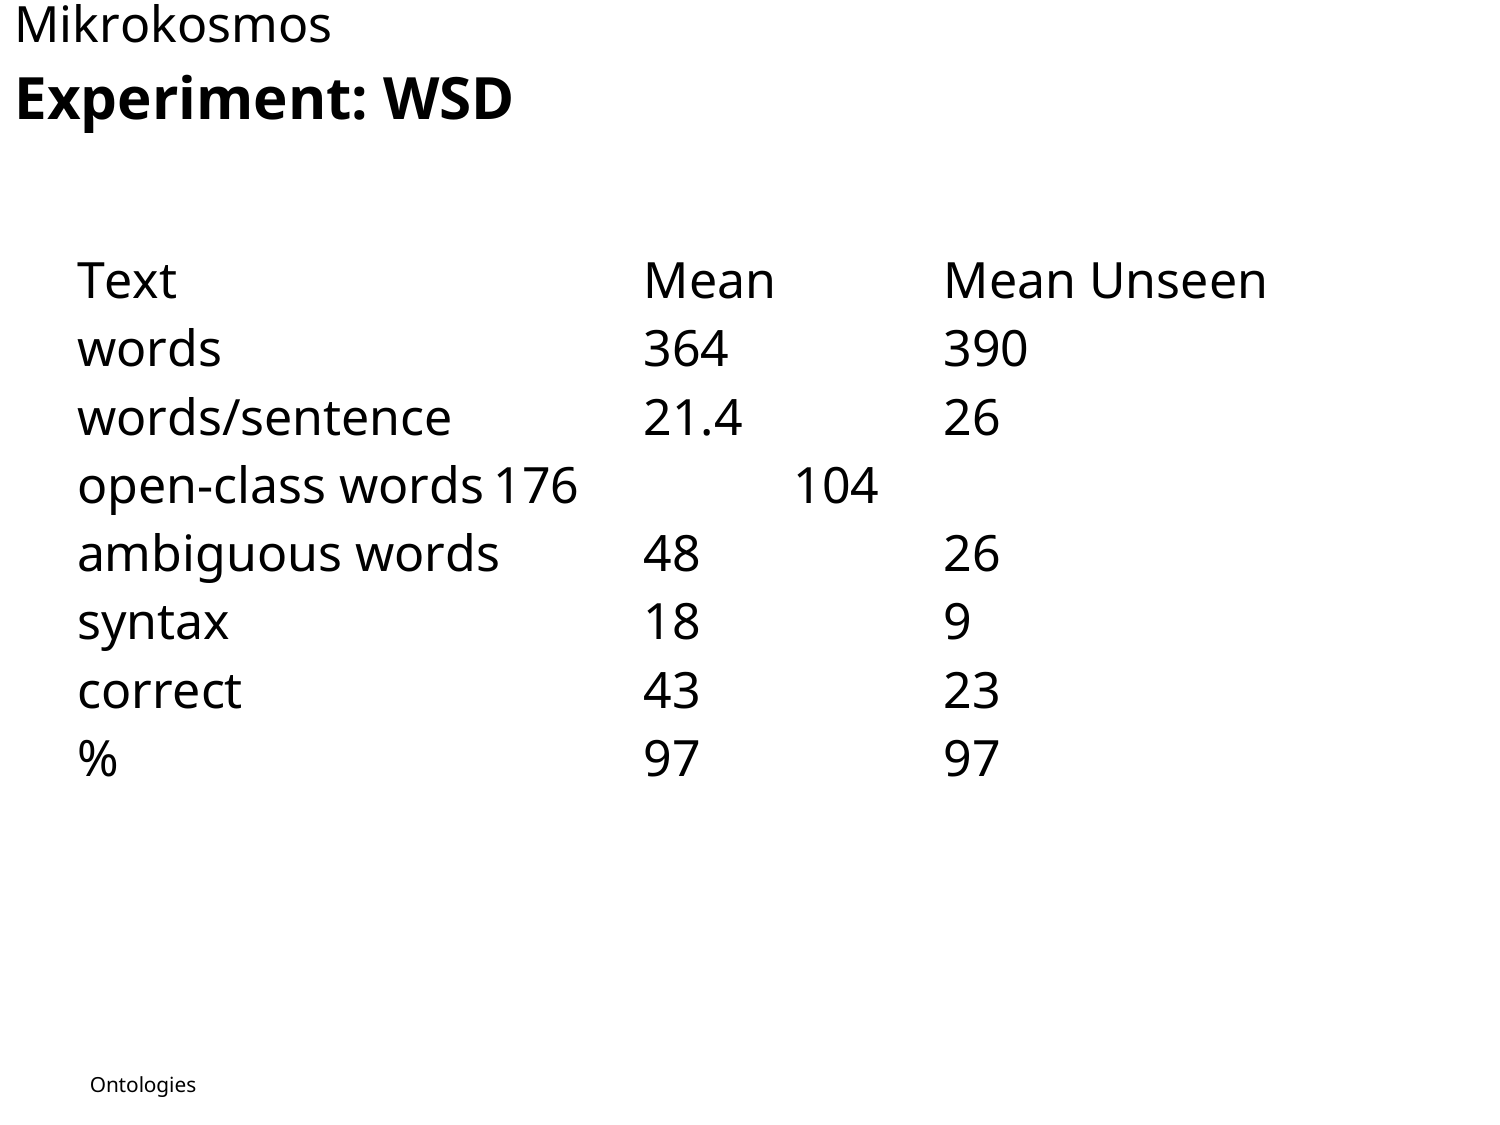

Mikrokosmos
Experiment: WSD
# Text				Mean		Mean Unseen
words			364		390
words/sentence		21.4		26
open-class words	176		104
ambiguous words	48		26
syntax			18		9
correct			43		23
%				97		97